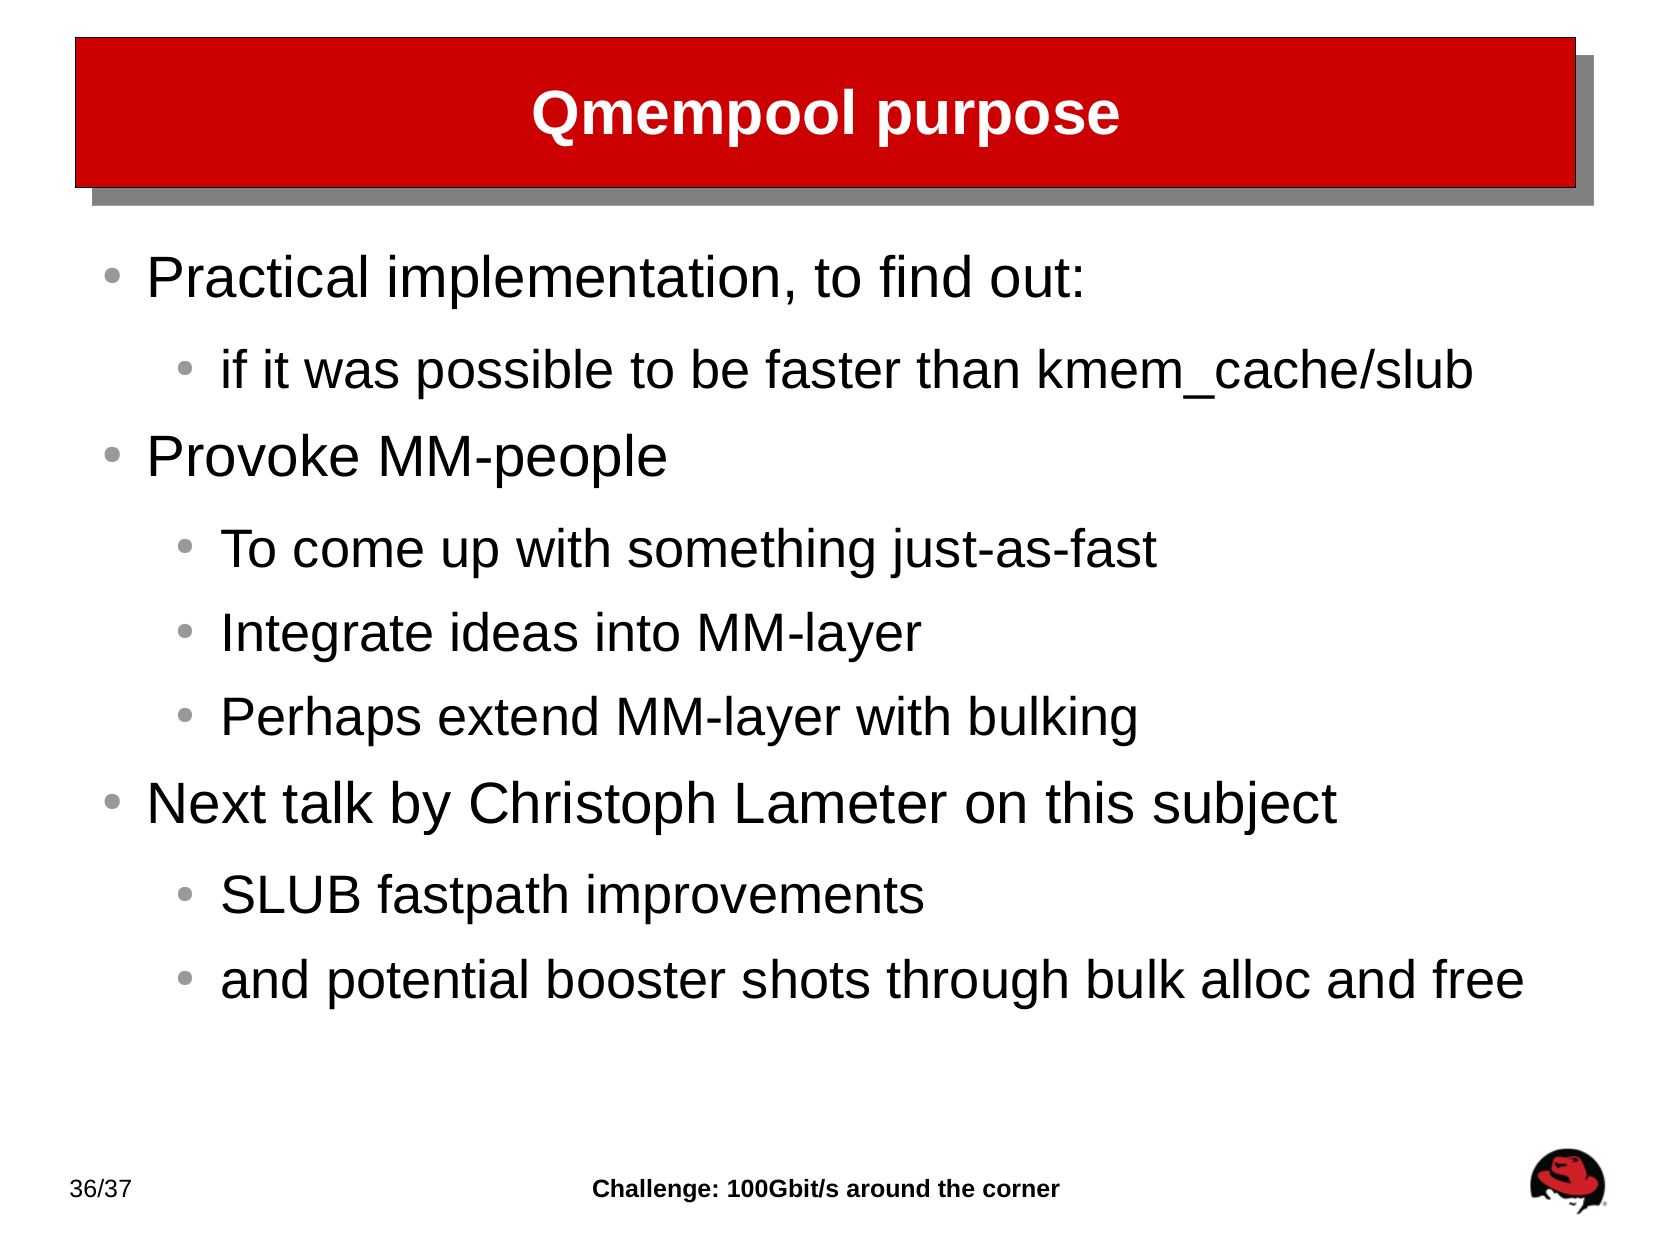

# Qmempool purpose
Practical implementation, to find out:
if it was possible to be faster than kmem_cache/slub
Provoke MM-people
To come up with something just-as-fast
Integrate ideas into MM-layer
Perhaps extend MM-layer with bulking
Next talk by Christoph Lameter on this subject
SLUB fastpath improvements
and potential booster shots through bulk alloc and free